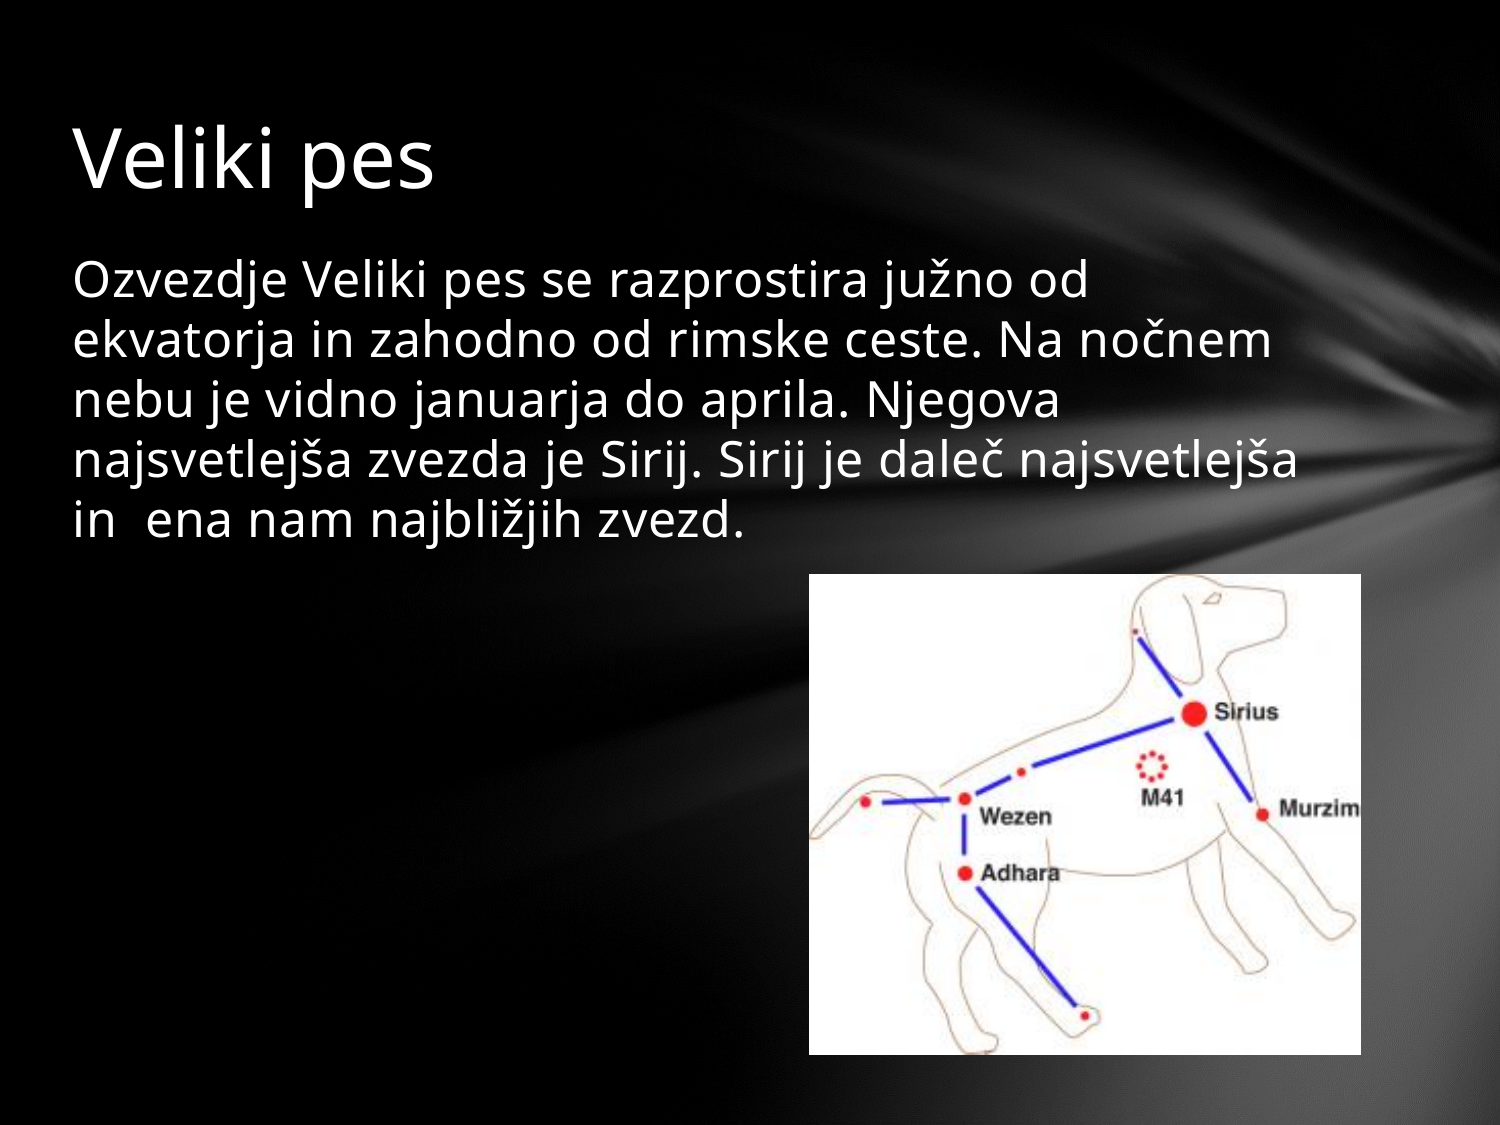

Veliki pes
# Ozvezdje Veliki pes se razprostira južno od ekvatorja in zahodno od rimske ceste. Na nočnem nebu je vidno januarja do aprila. Njegova najsvetlejša zvezda je Sirij. Sirij je daleč najsvetlejša in ena nam najbližjih zvezd.